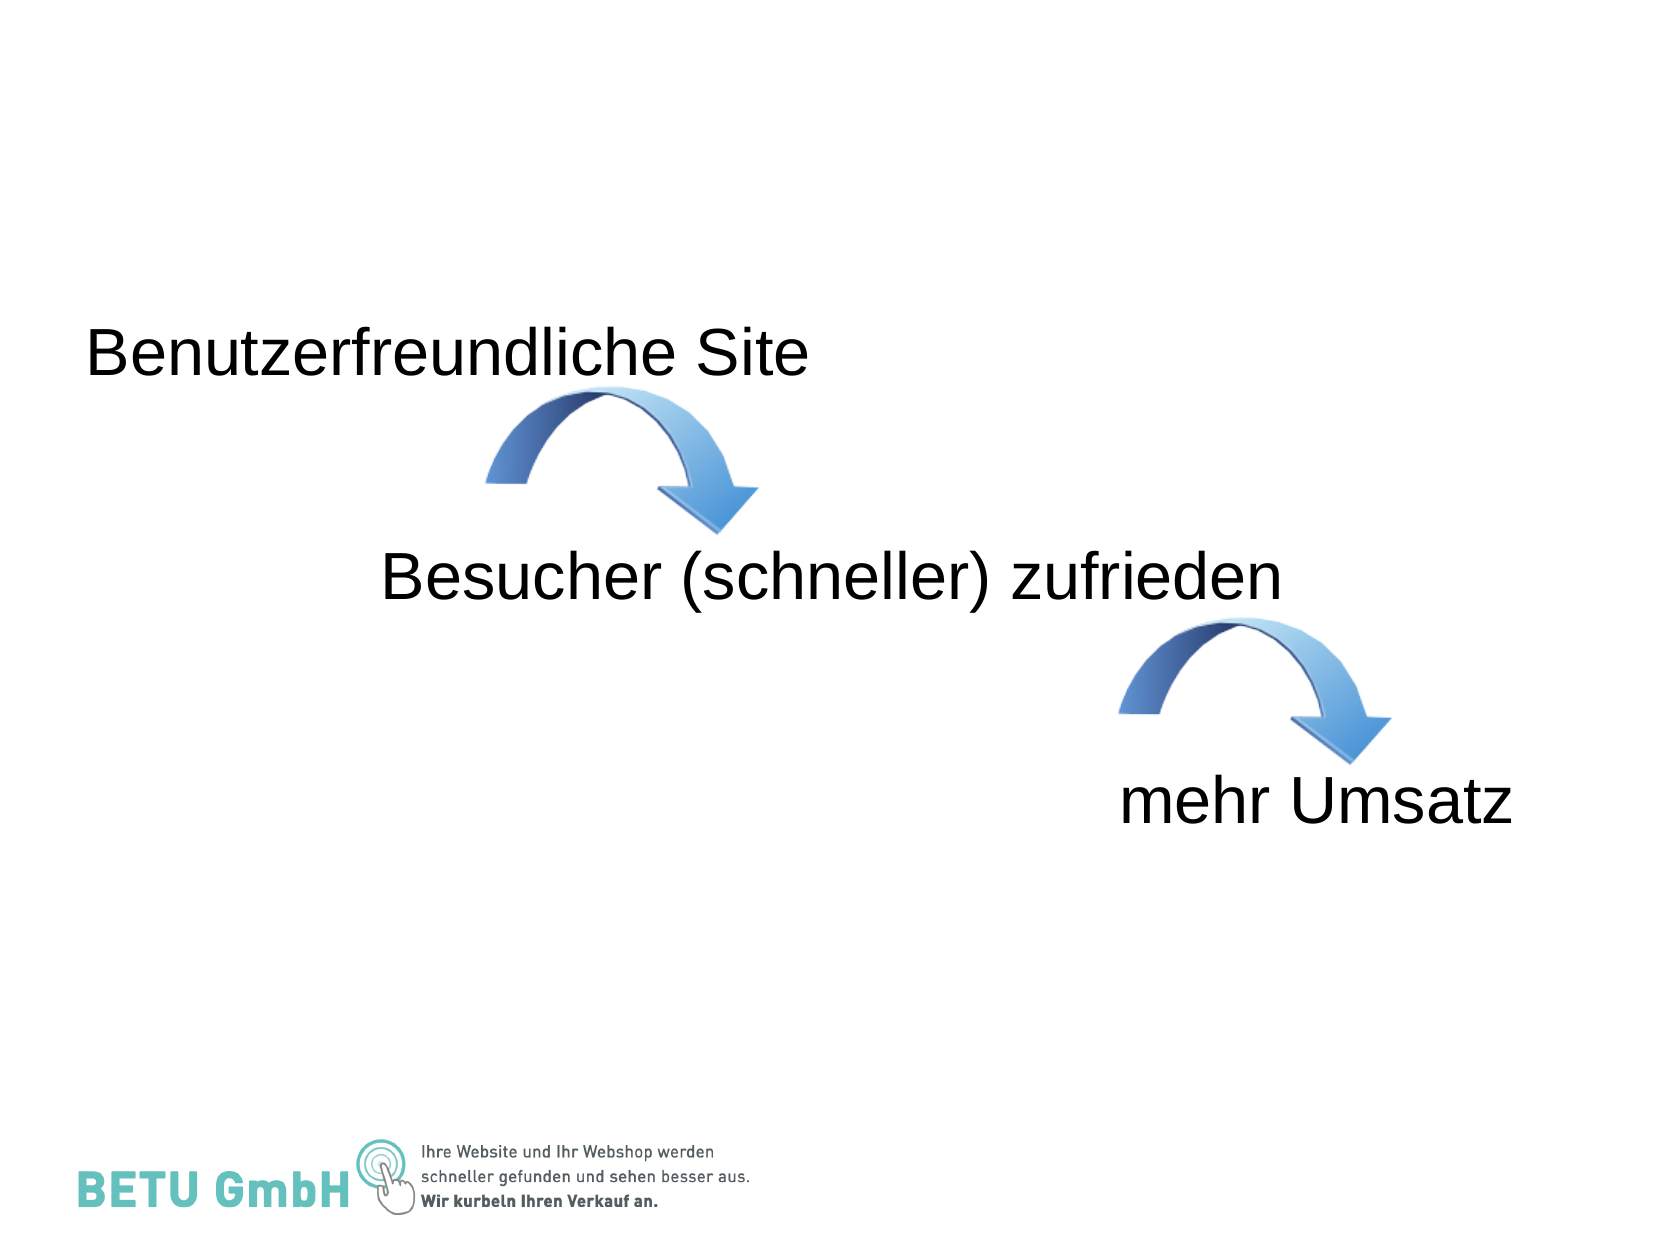

#
Benutzerfreundliche Site
				Besucher (schneller) zufrieden
														mehr Umsatz